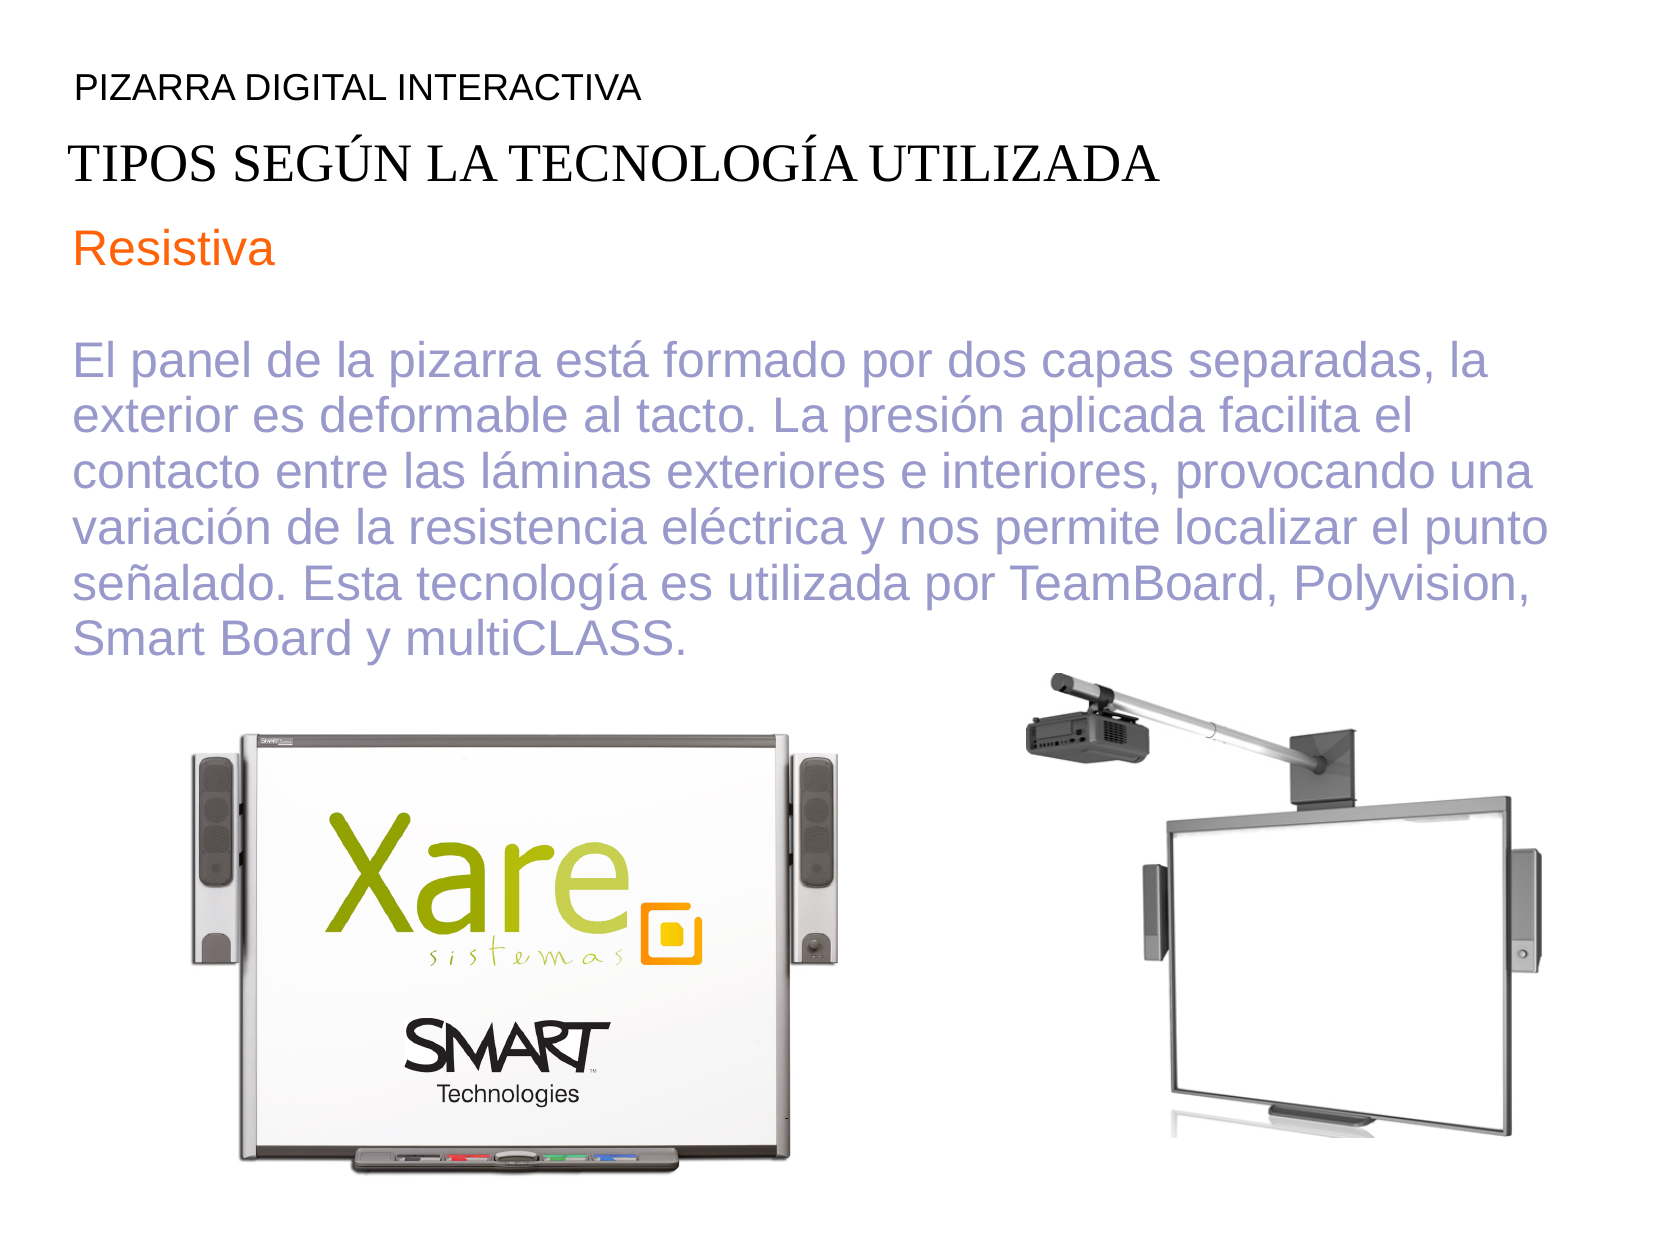

PIZARRA DIGITAL INTERACTIVA
TIPOS SEGÚN LA TECNOLOGÍA UTILIZADA
Resistiva
El panel de la pizarra está formado por dos capas separadas, la exterior es deformable al tacto. La presión aplicada facilita el contacto entre las láminas exteriores e interiores, provocando una variación de la resistencia eléctrica y nos permite localizar el punto señalado. Esta tecnología es utilizada por TeamBoard, Polyvision, Smart Board y multiCLASS.